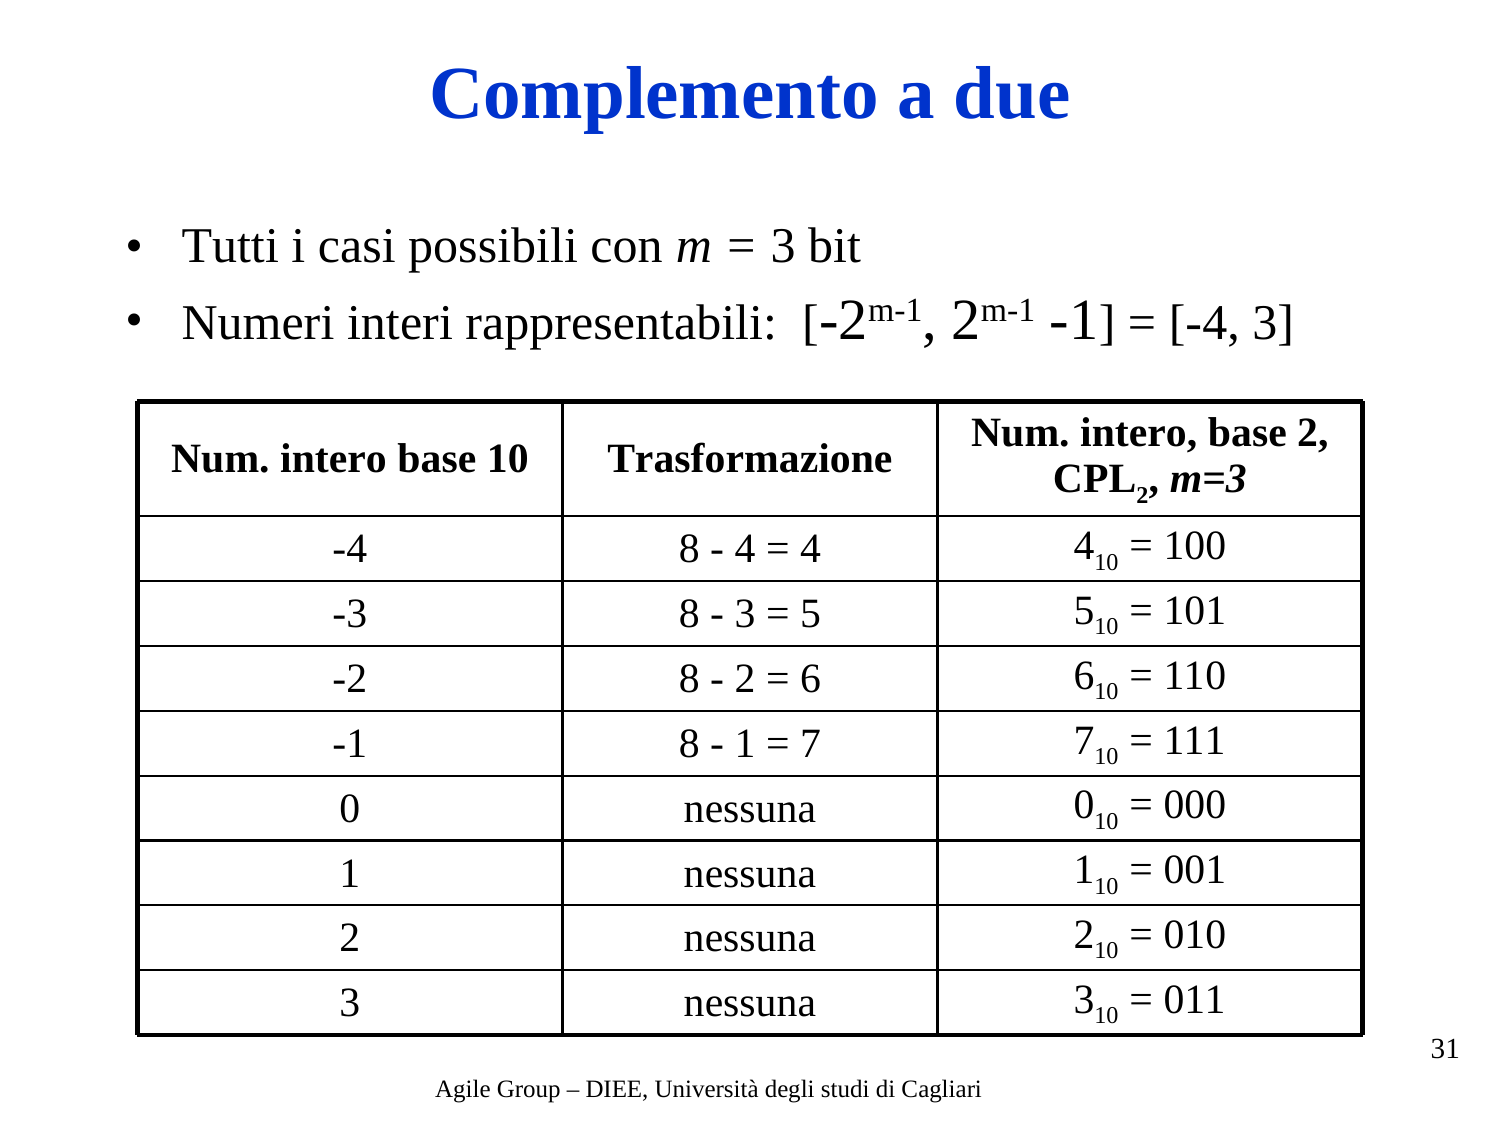

# Complemento a due
Tutti i casi possibili con m = 3 bit
Numeri interi rappresentabili: [-2m-1, 2m-1 -1] = [-4, 3]
Num. intero base 10
Trasformazione
Num. intero, base 2, CPL2, m=3
-4
8 - 4 = 4
410 = 100
-3
8 - 3 = 5
510 = 101
-2
8 - 2 = 6
610 = 110
-1
8 - 1 = 7
710 = 111
0
nessuna
010 = 000
1
nessuna
110 = 001
2
nessuna
210 = 010
3
nessuna
310 = 011
31